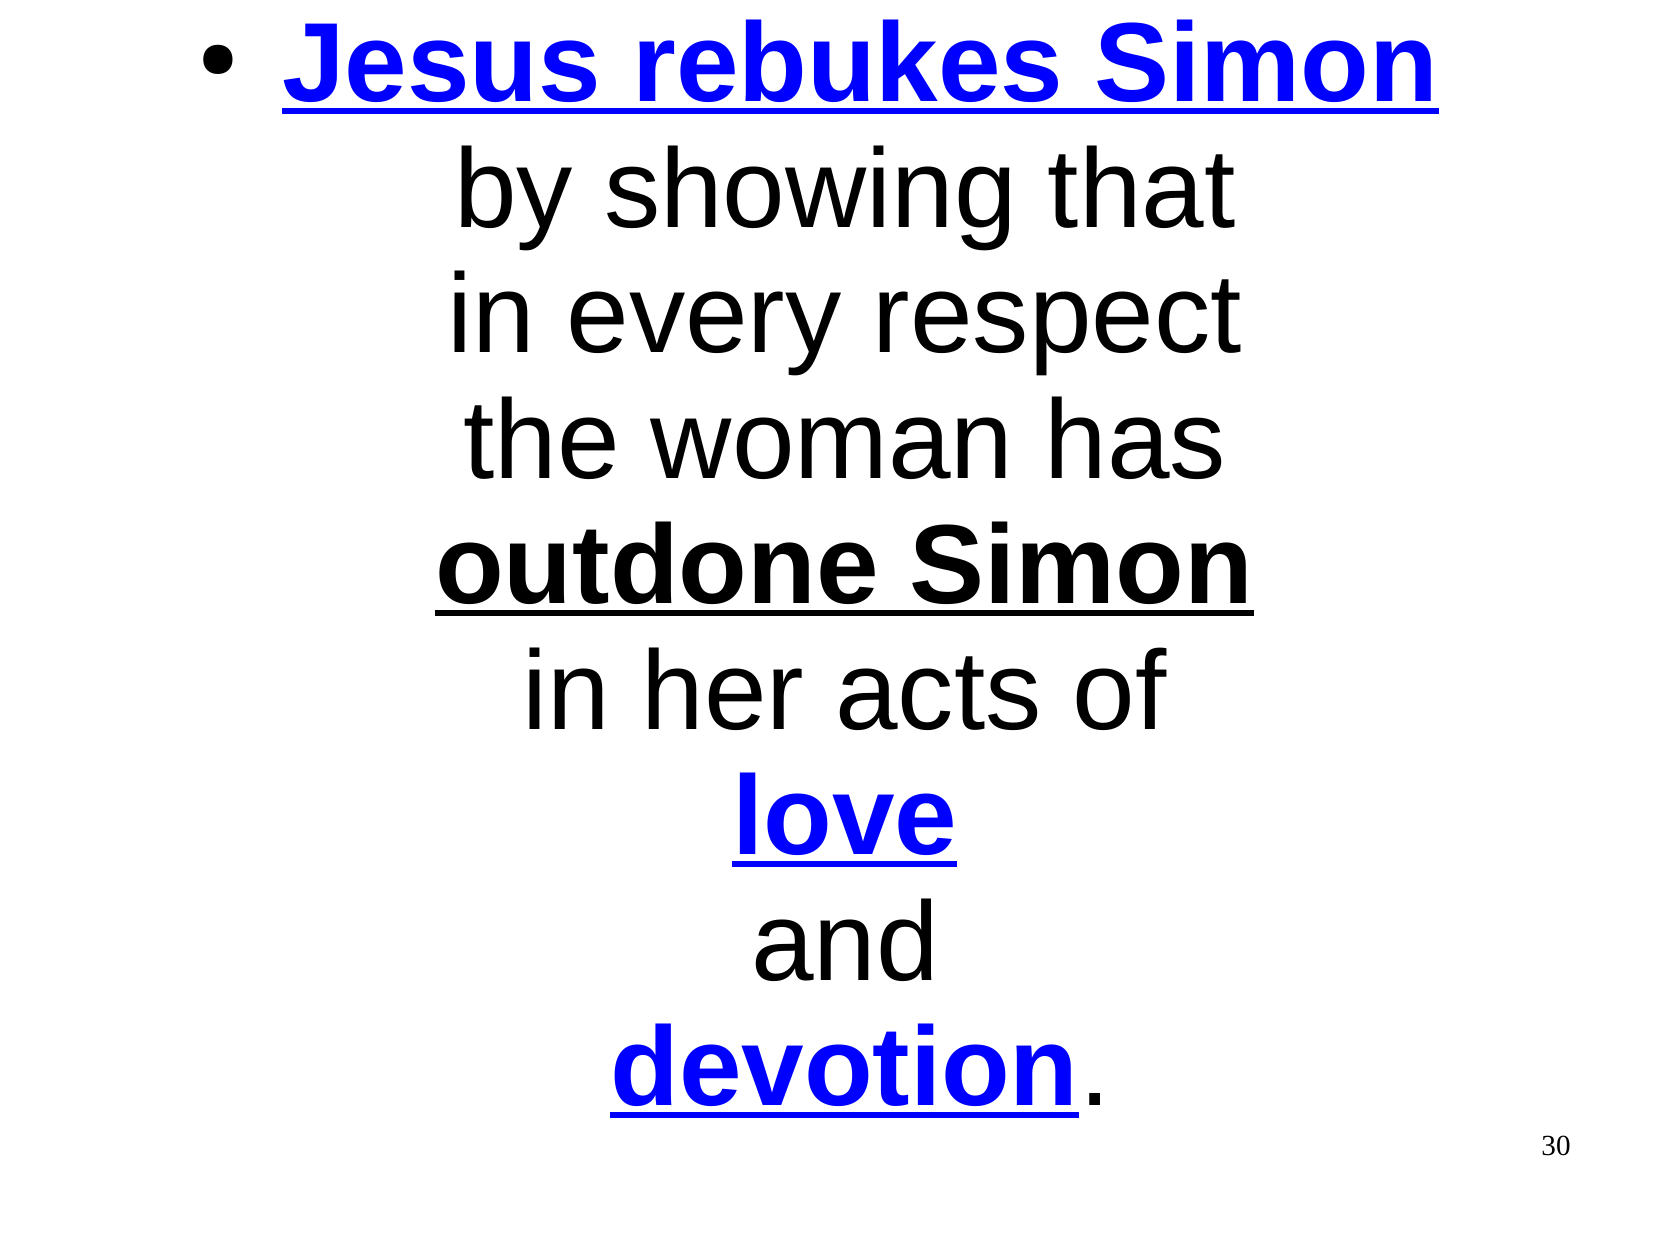

# Jesus rebukes Simon by showing that in every respect the woman has outdone Simon in her acts of love and devotion.
30